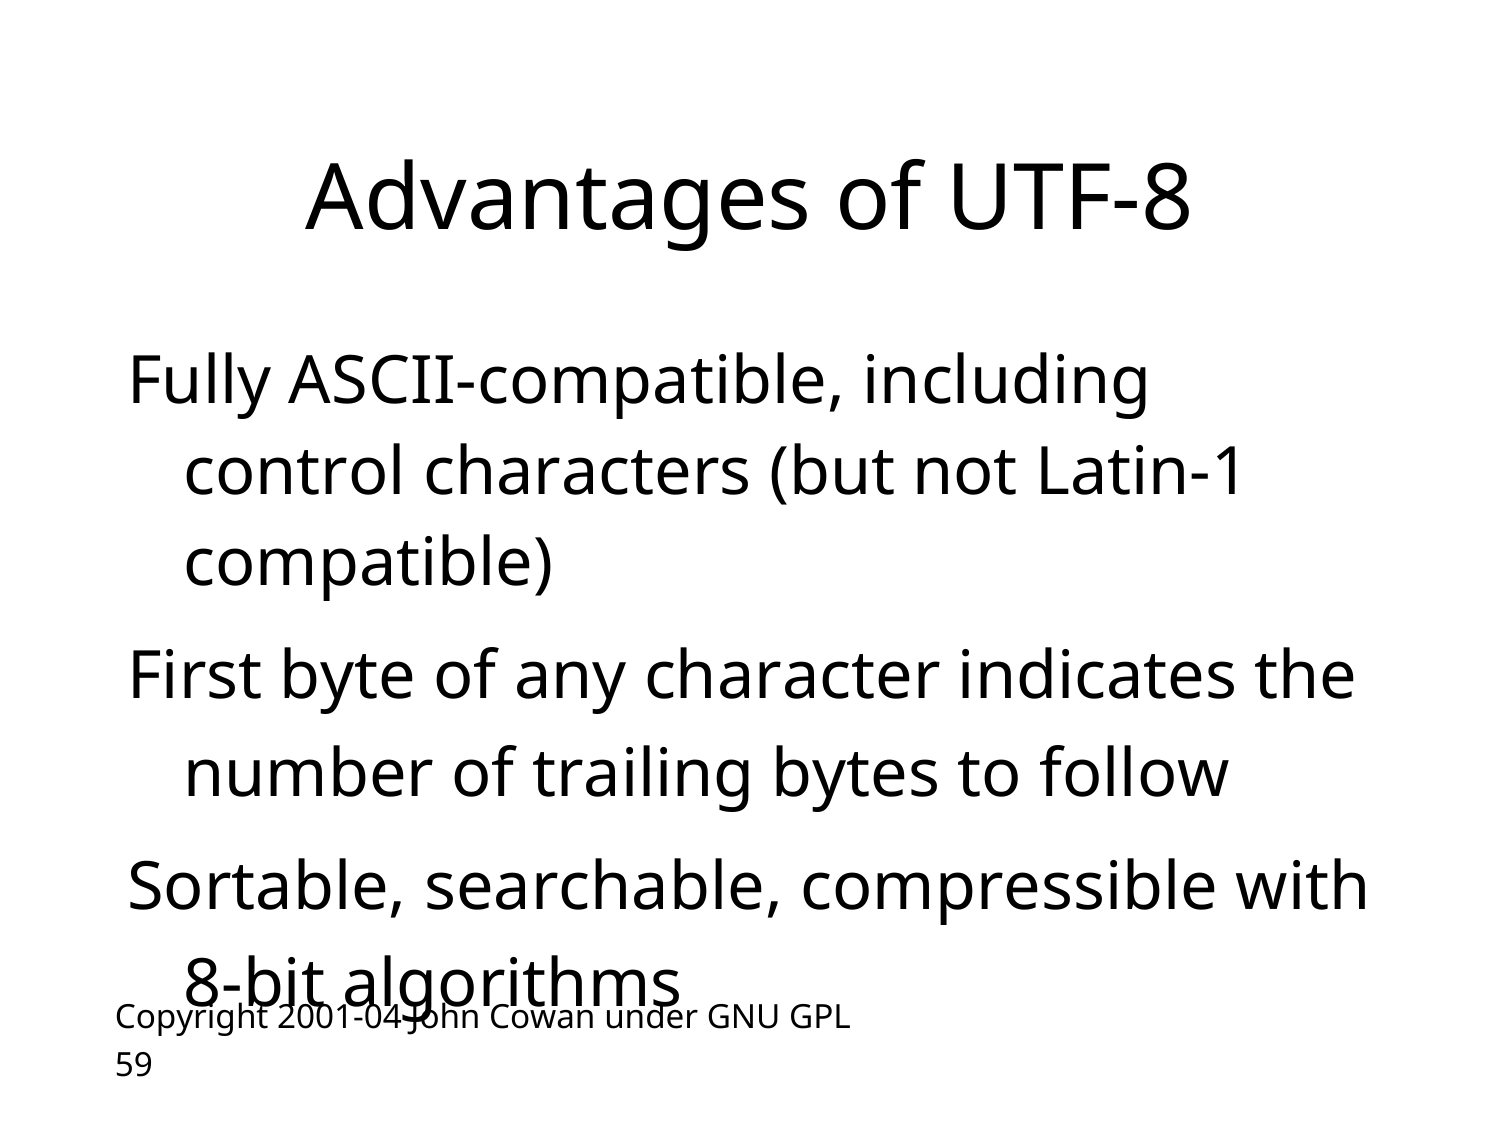

# Advantages of UTF-8
Fully ASCII-compatible, including control characters (but not Latin-1 compatible)
First byte of any character indicates the number of trailing bytes to follow
Sortable, searchable, compressible with 8-bit algorithms